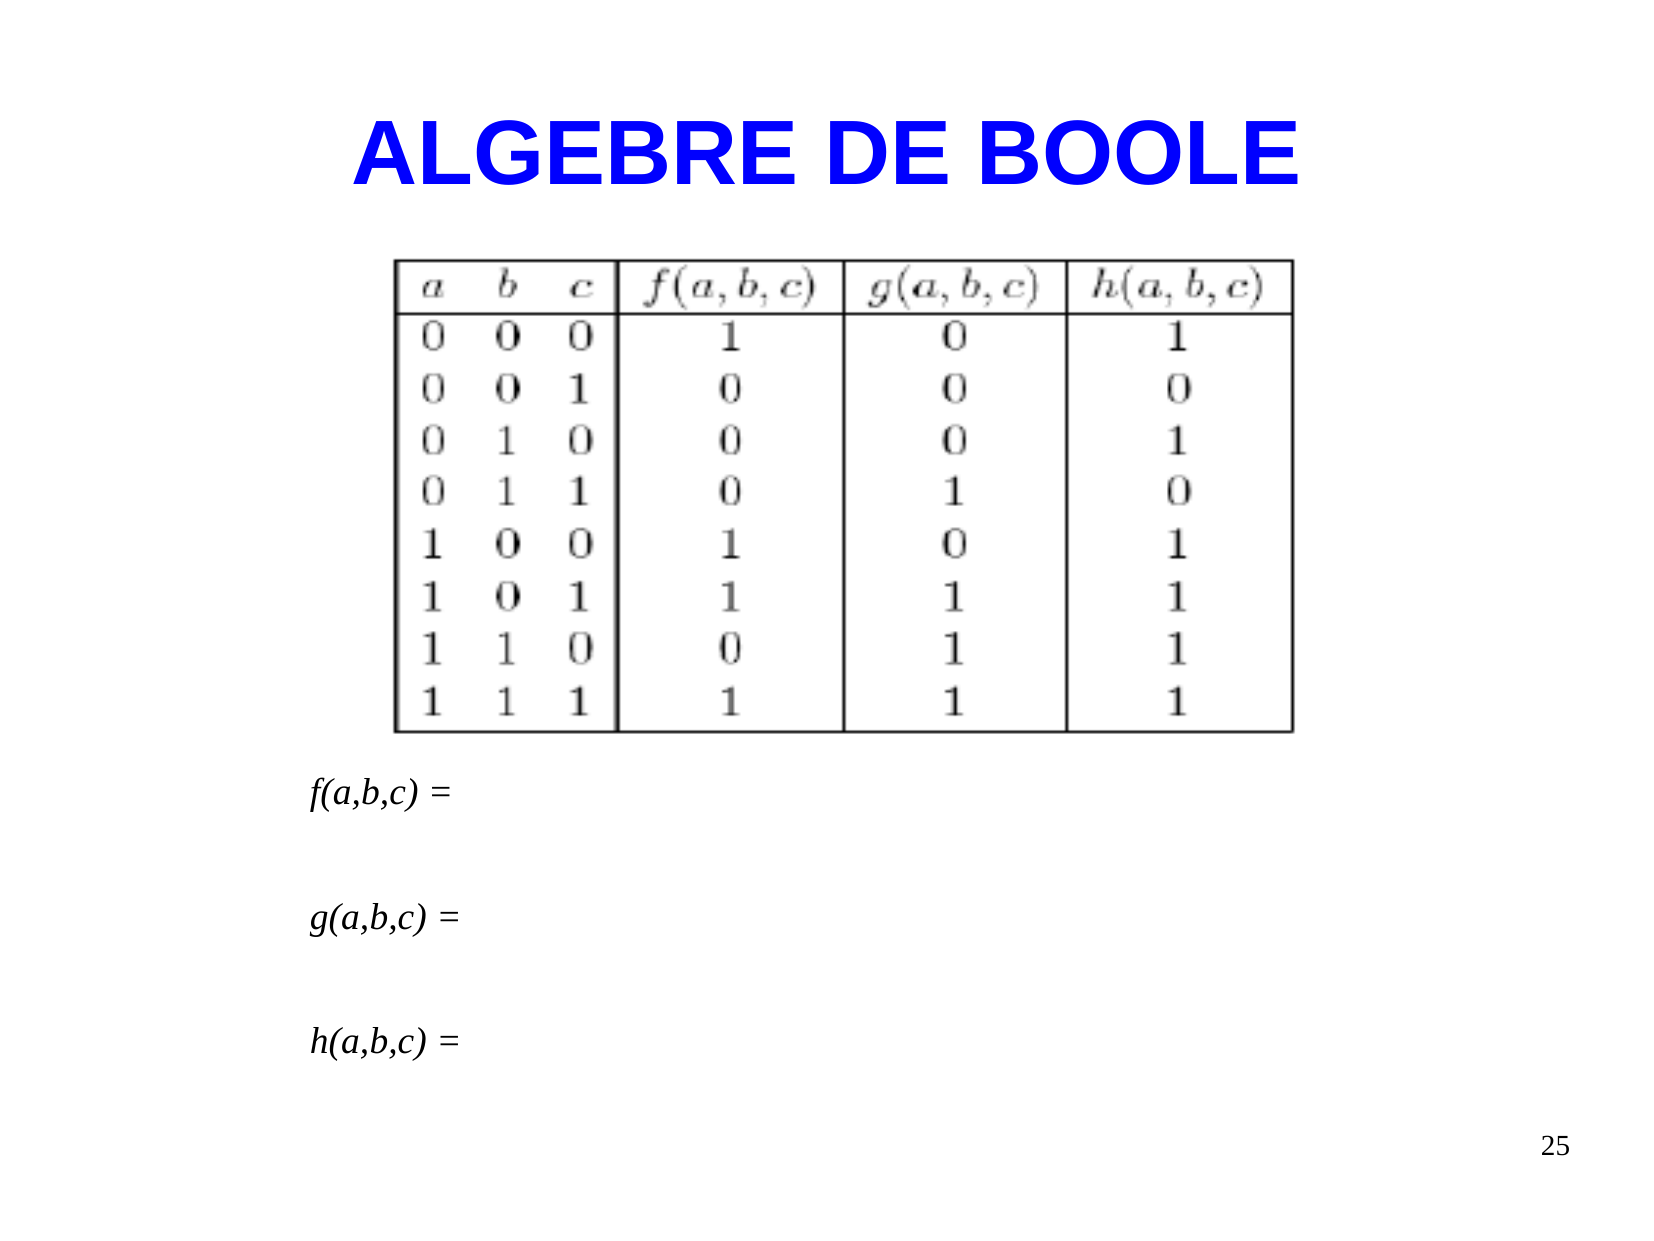

# ALGEBRE DE BOOLE
f(a,b,c) =
g(a,b,c) =
h(a,b,c) =
25